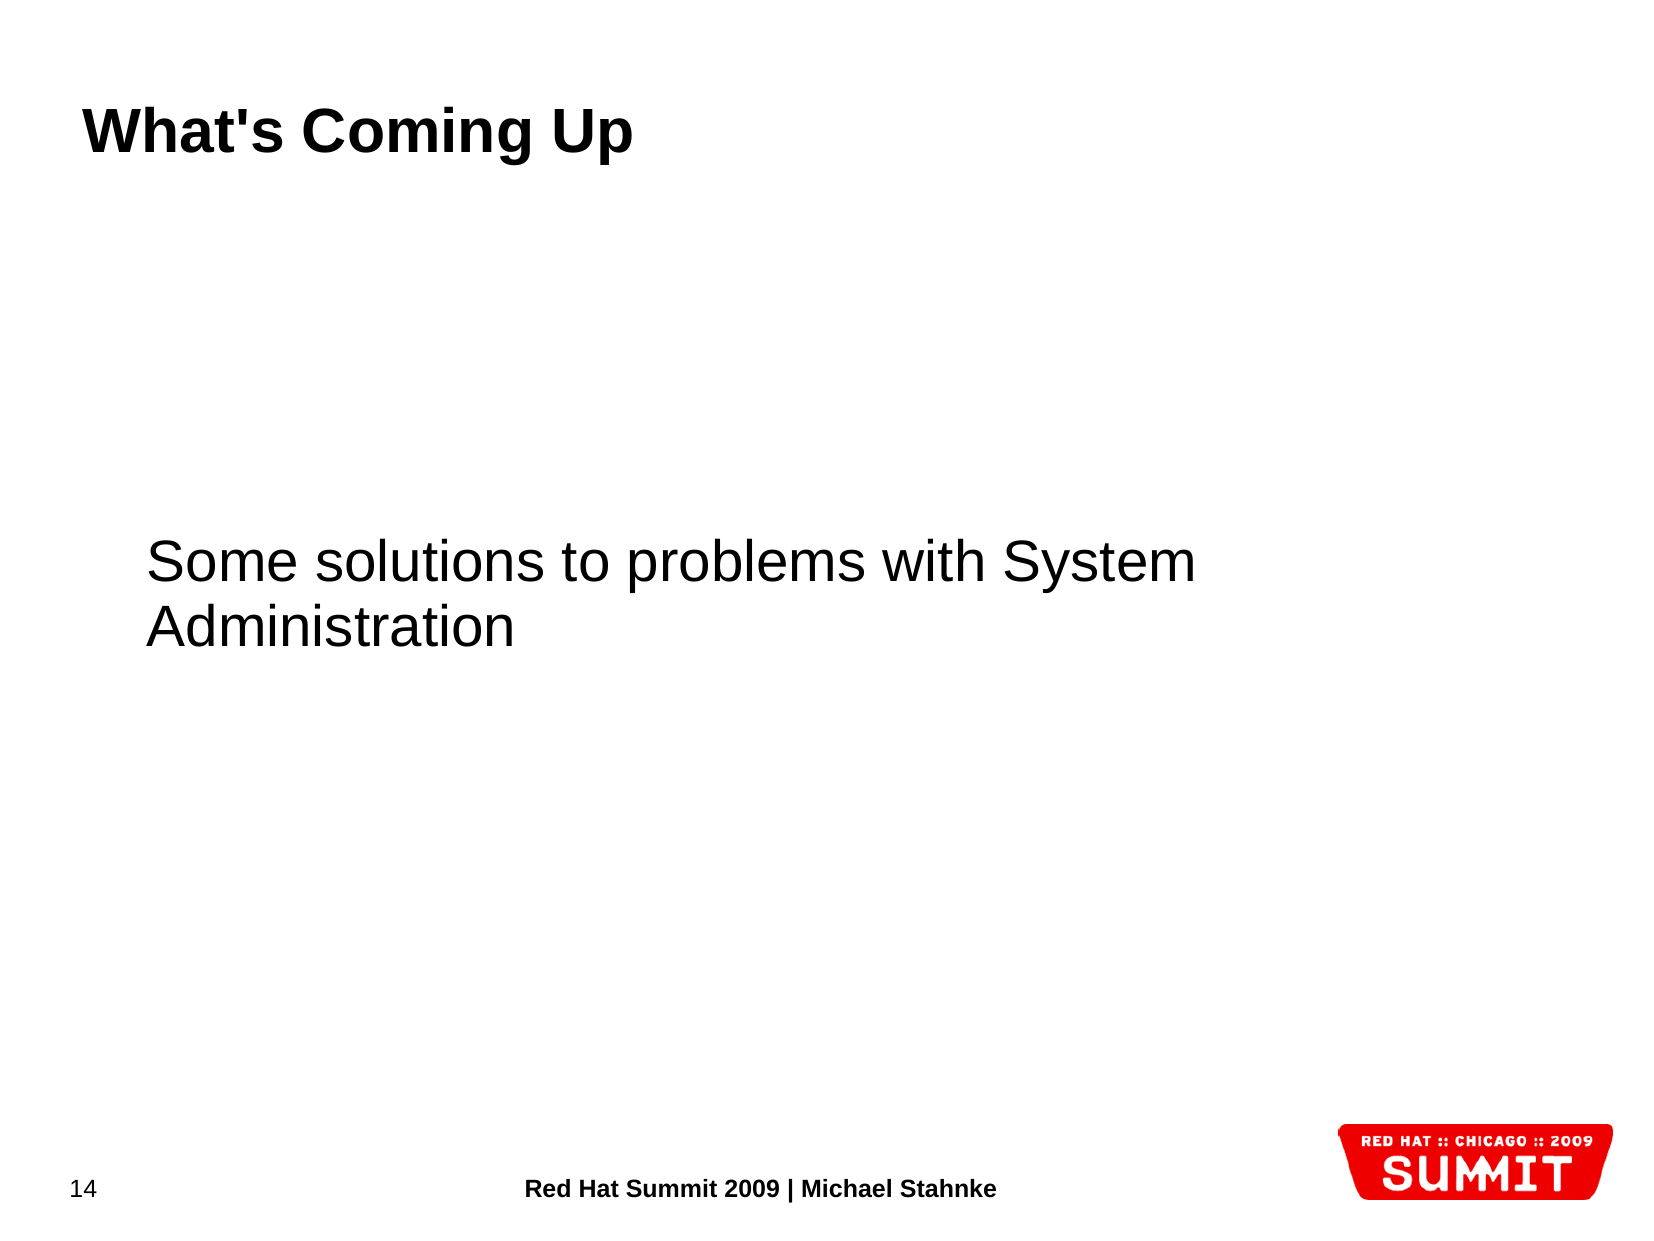

# What's Coming Up
Some solutions to problems with System Administration